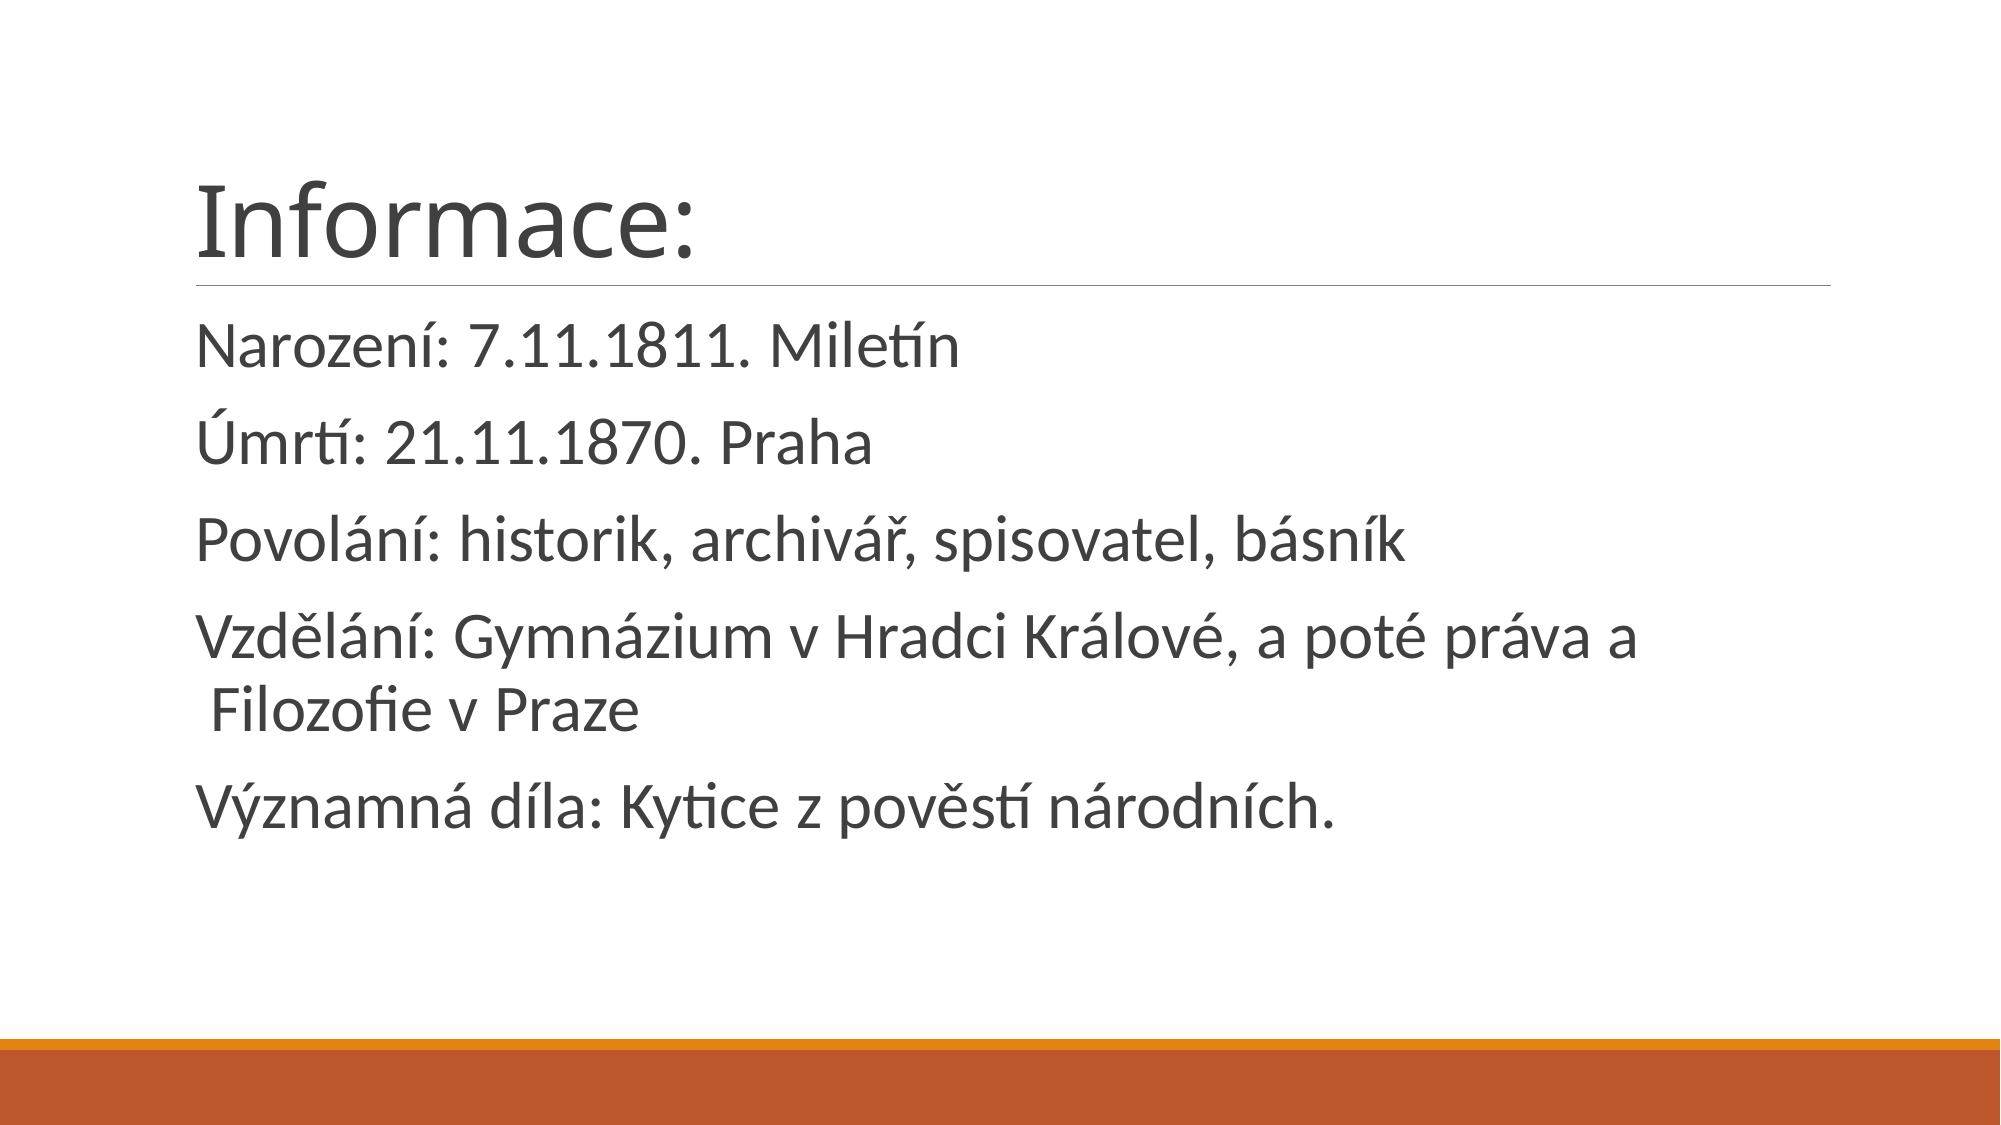

# Informace:
Narození: 7.11.1811. Miletín
Úmrtí: 21.11.1870. Praha
Povolání: historik, archivář, spisovatel, básník
Vzdělání: Gymnázium v Hradci Králové, a poté práva a Filozofie v Praze
Významná díla: Kytice z pověstí národních.